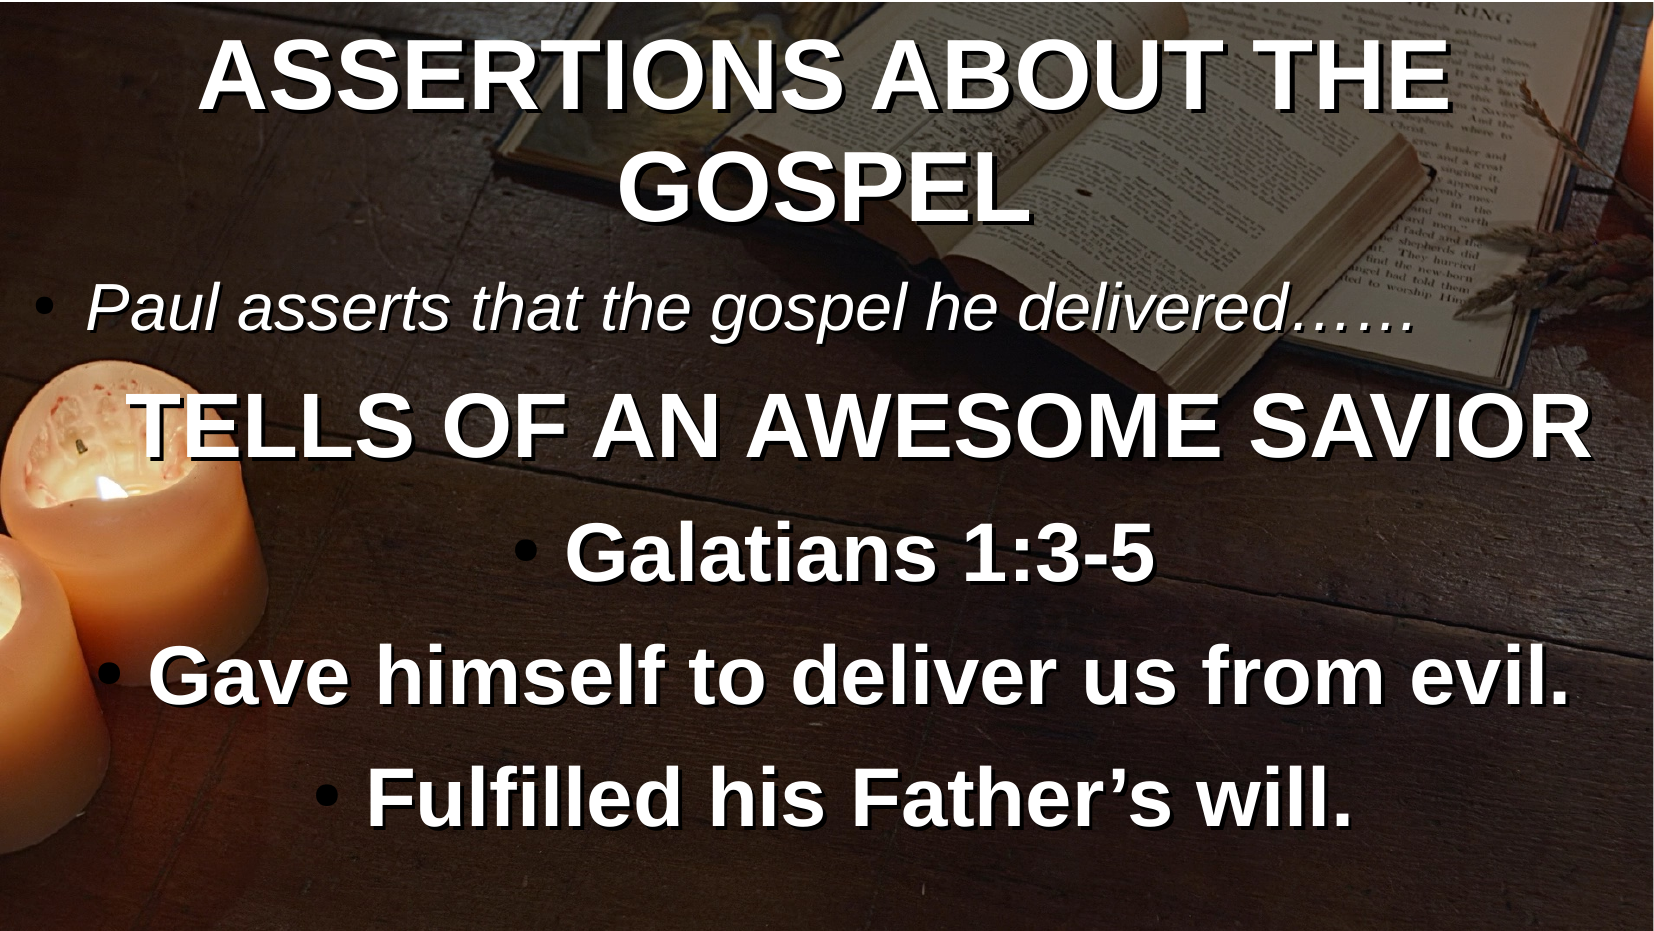

# ASSERTIONS ABOUT THE GOSPEL
Paul asserts that the gospel he delivered……
TELLS OF AN AWESOME SAVIOR
Galatians 1:3-5
Gave himself to deliver us from evil.
Fulfilled his Father’s will.